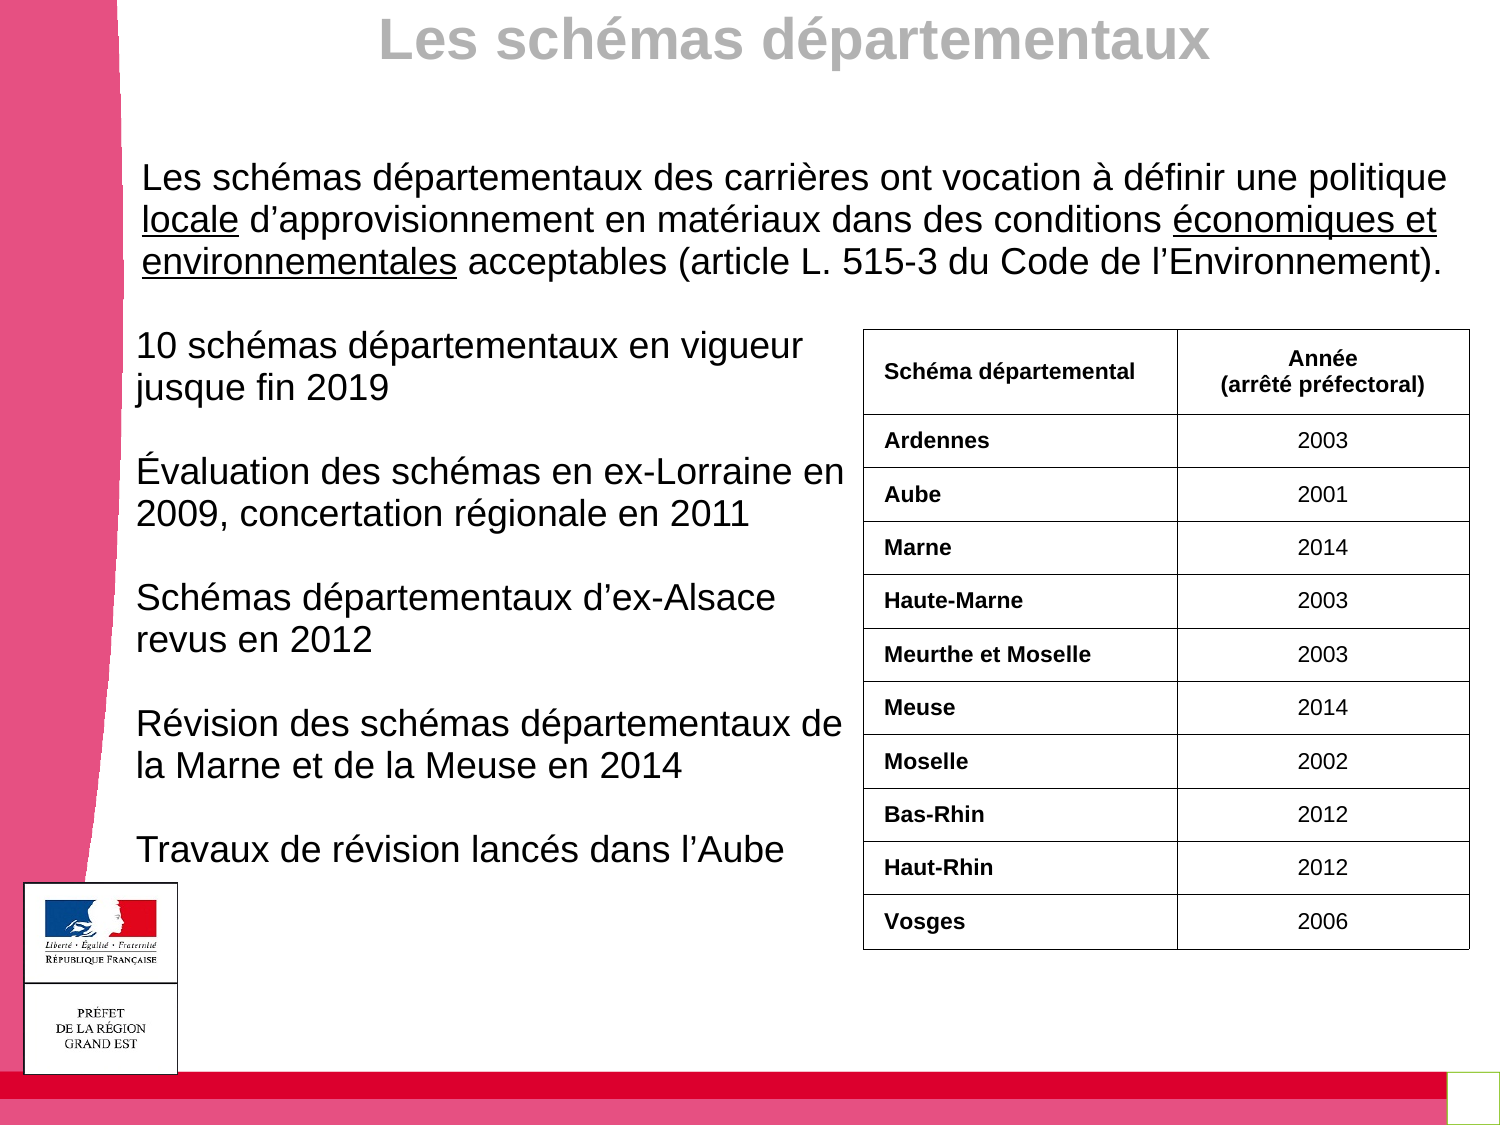

# Les schémas départementaux
Les schémas départementaux des carrières ont vocation à définir une politique locale d’approvisionnement en matériaux dans des conditions économiques et environnementales acceptables (article L. 515-3 du Code de l’Environnement).
10 schémas départementaux en vigueur jusque fin 2019
Évaluation des schémas en ex-Lorraine en 2009, concertation régionale en 2011
Schémas départementaux d’ex-Alsace revus en 2012
Révision des schémas départementaux de la Marne et de la Meuse en 2014
Travaux de révision lancés dans l’Aube
| Schéma départemental | Année (arrêté préfectoral) |
| --- | --- |
| Ardennes | 2003 |
| Aube | 2001 |
| Marne | 2014 |
| Haute-Marne | 2003 |
| Meurthe et Moselle | 2003 |
| Meuse | 2014 |
| Moselle | 2002 |
| Bas-Rhin | 2012 |
| Haut-Rhin | 2012 |
| Vosges | 2006 |